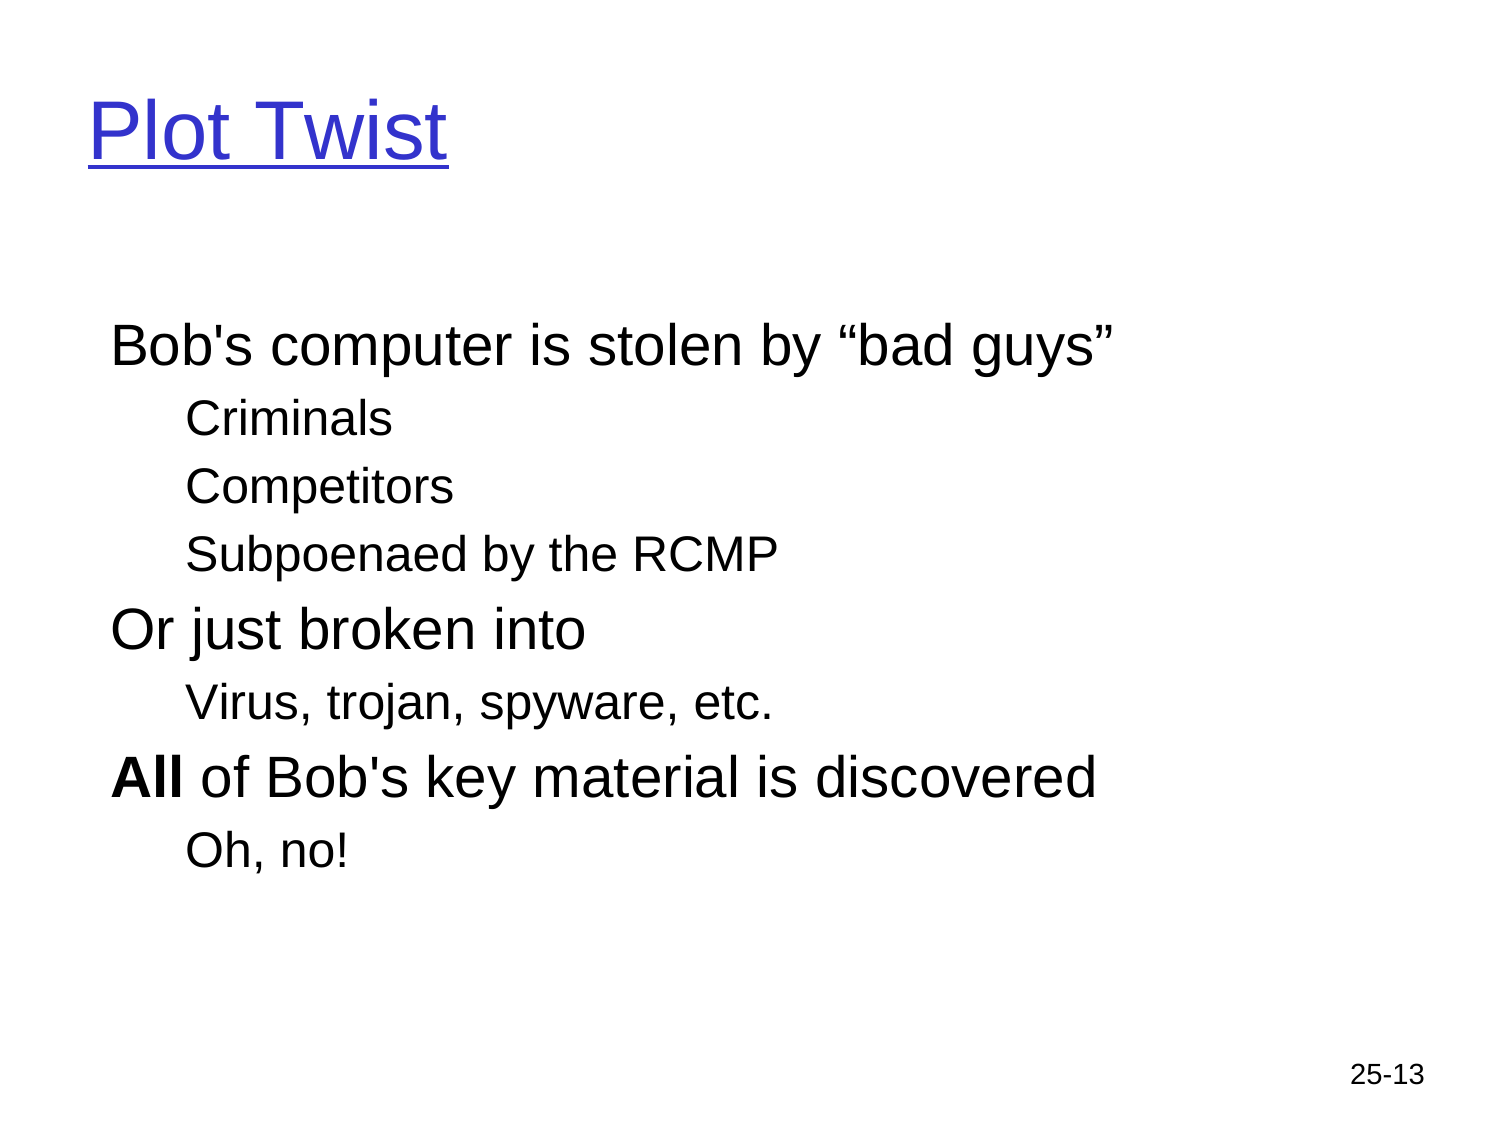

# Plot Twist
Bob's computer is stolen by “bad guys”
Criminals
Competitors
Subpoenaed by the RCMP
Or just broken into
Virus, trojan, spyware, etc.
All of Bob's key material is discovered
Oh, no!
13